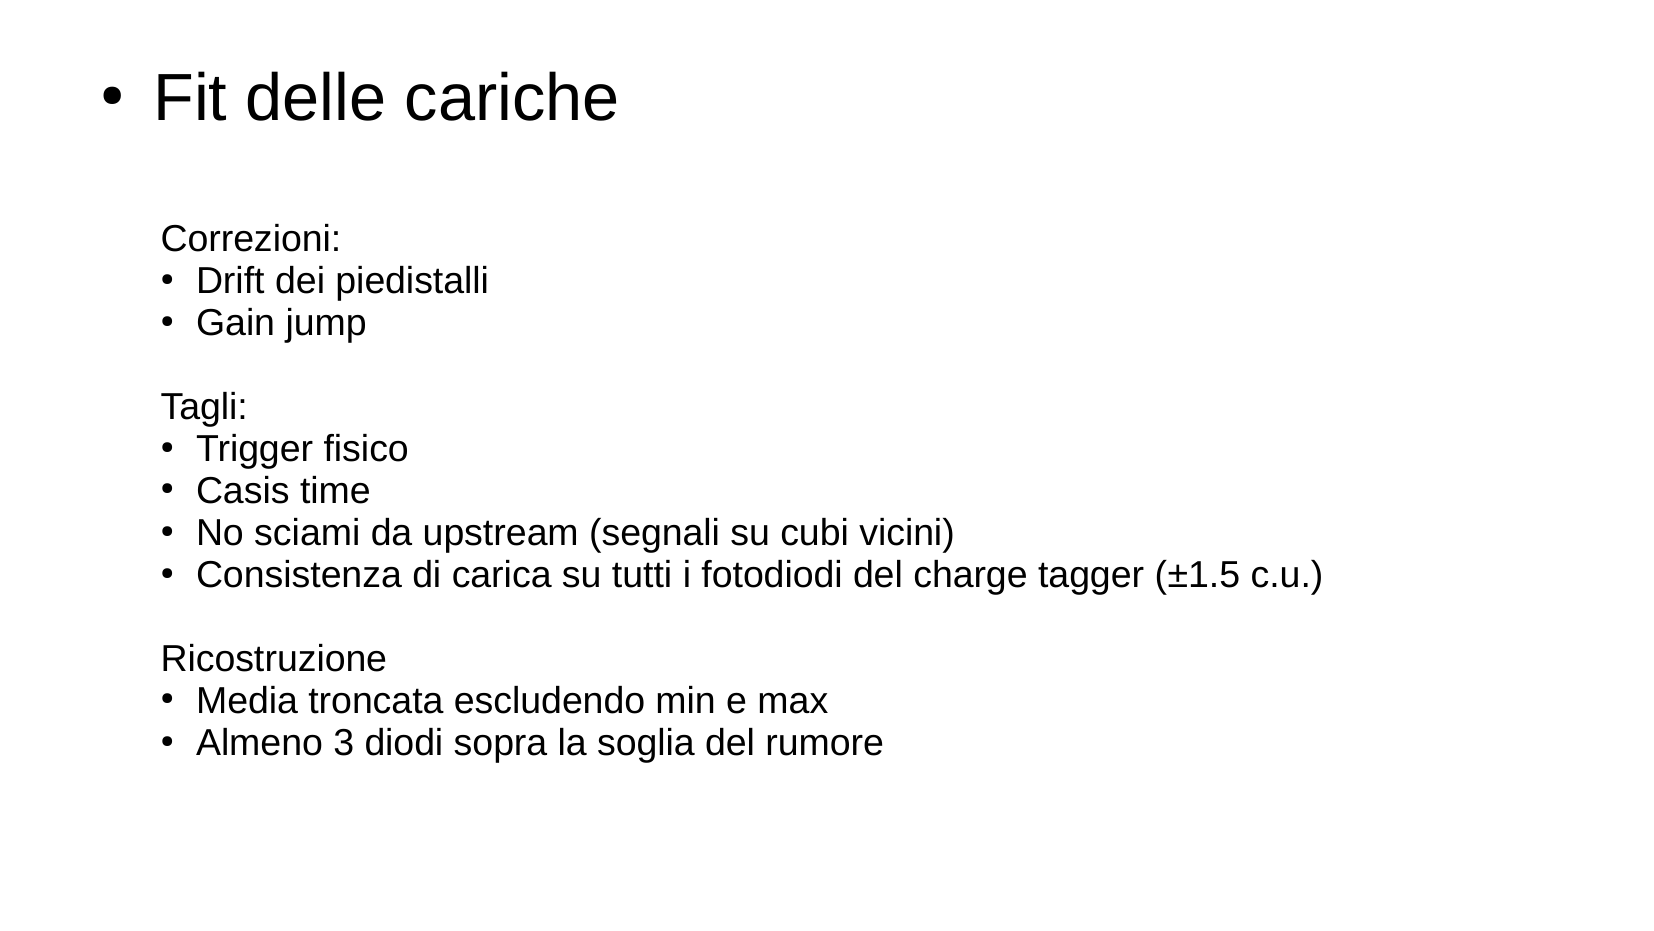

# Fit delle cariche
Correzioni:
Drift dei piedistalli
Gain jump
Tagli:
Trigger fisico
Casis time
No sciami da upstream (segnali su cubi vicini)
Consistenza di carica su tutti i fotodiodi del charge tagger (±1.5 c.u.)
Ricostruzione
Media troncata escludendo min e max
Almeno 3 diodi sopra la soglia del rumore